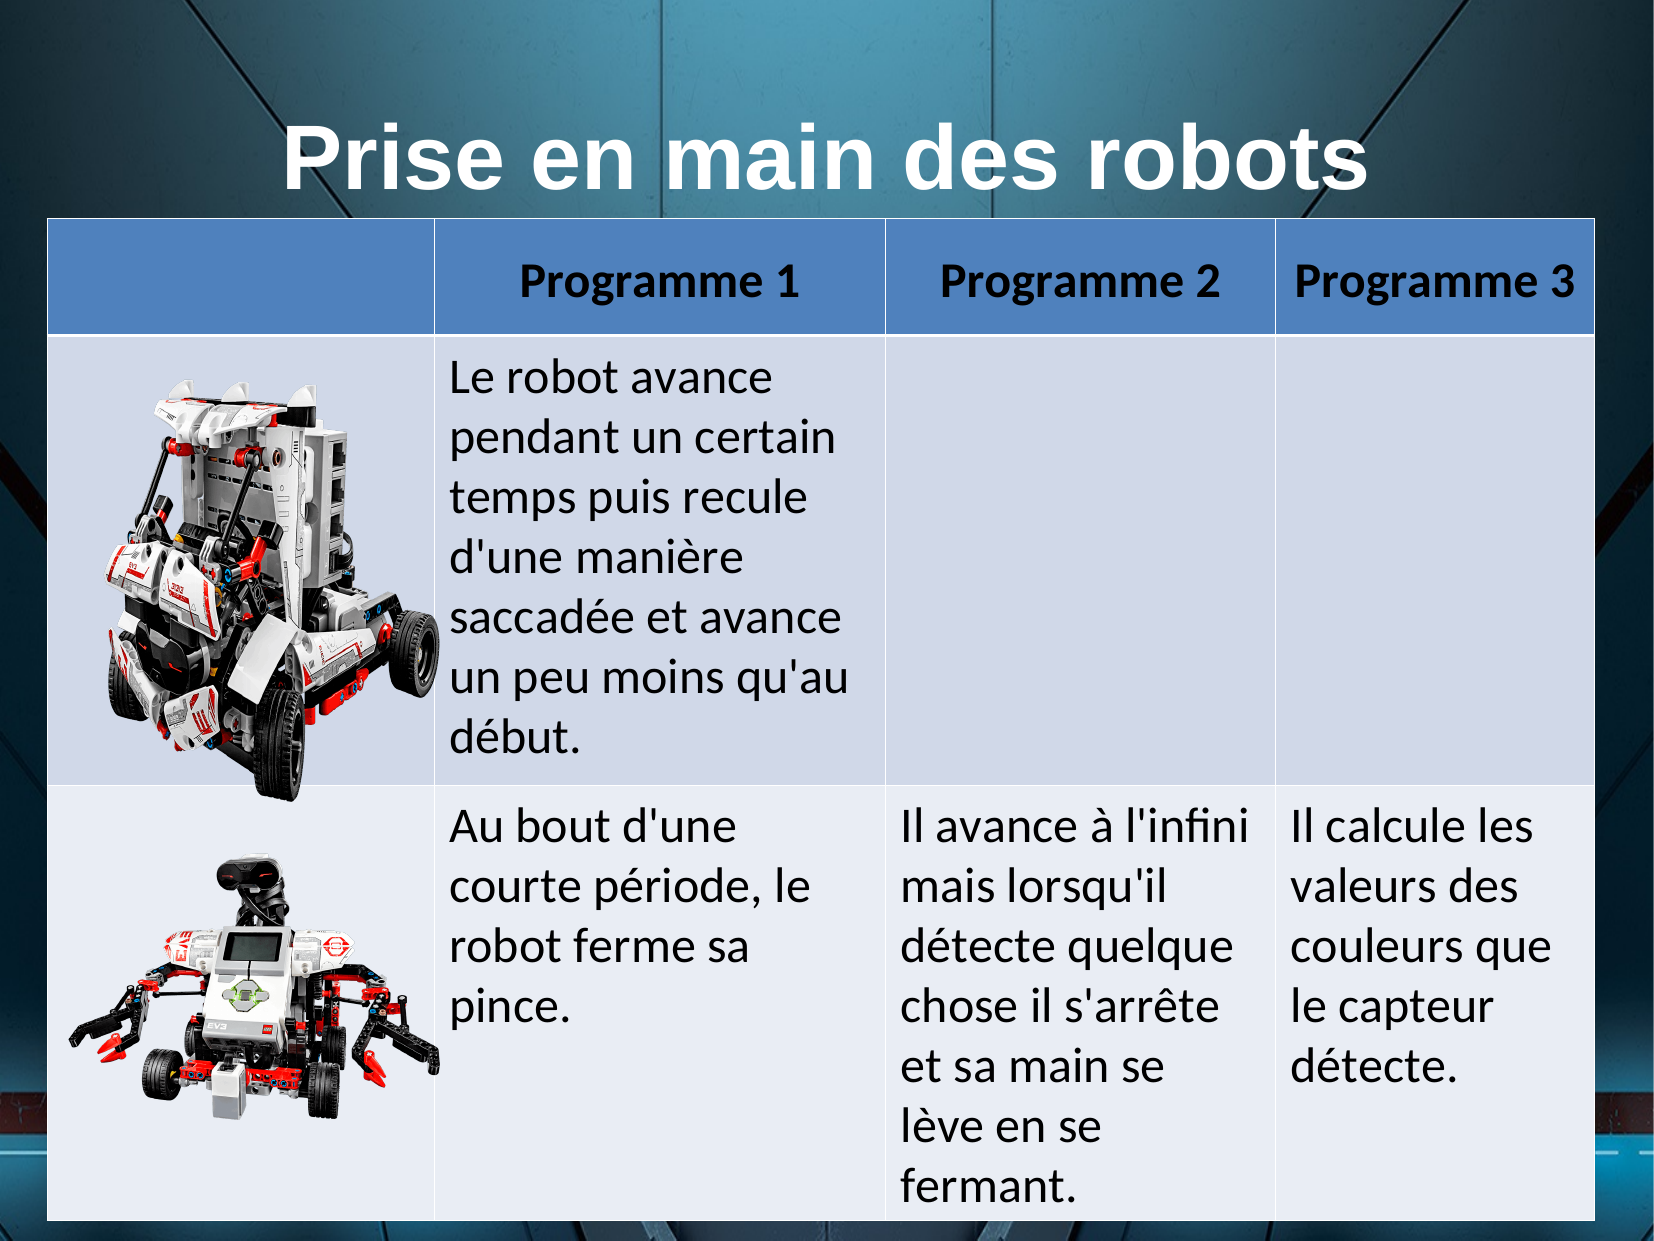

# Prise en main des robots
| | Programme 1 | Programme 2 | Programme 3 |
| --- | --- | --- | --- |
| | Le robot avance pendant un certain temps puis recule d'une manière saccadée et avance un peu moins qu'au début. | | |
| | Au bout d'une courte période, le robot ferme sa pince. | Il avance à l'infini mais lorsqu'il détecte quelque chose il s'arrête et sa main se lève en se fermant. | Il calcule les valeurs des couleurs que le capteur détecte. |